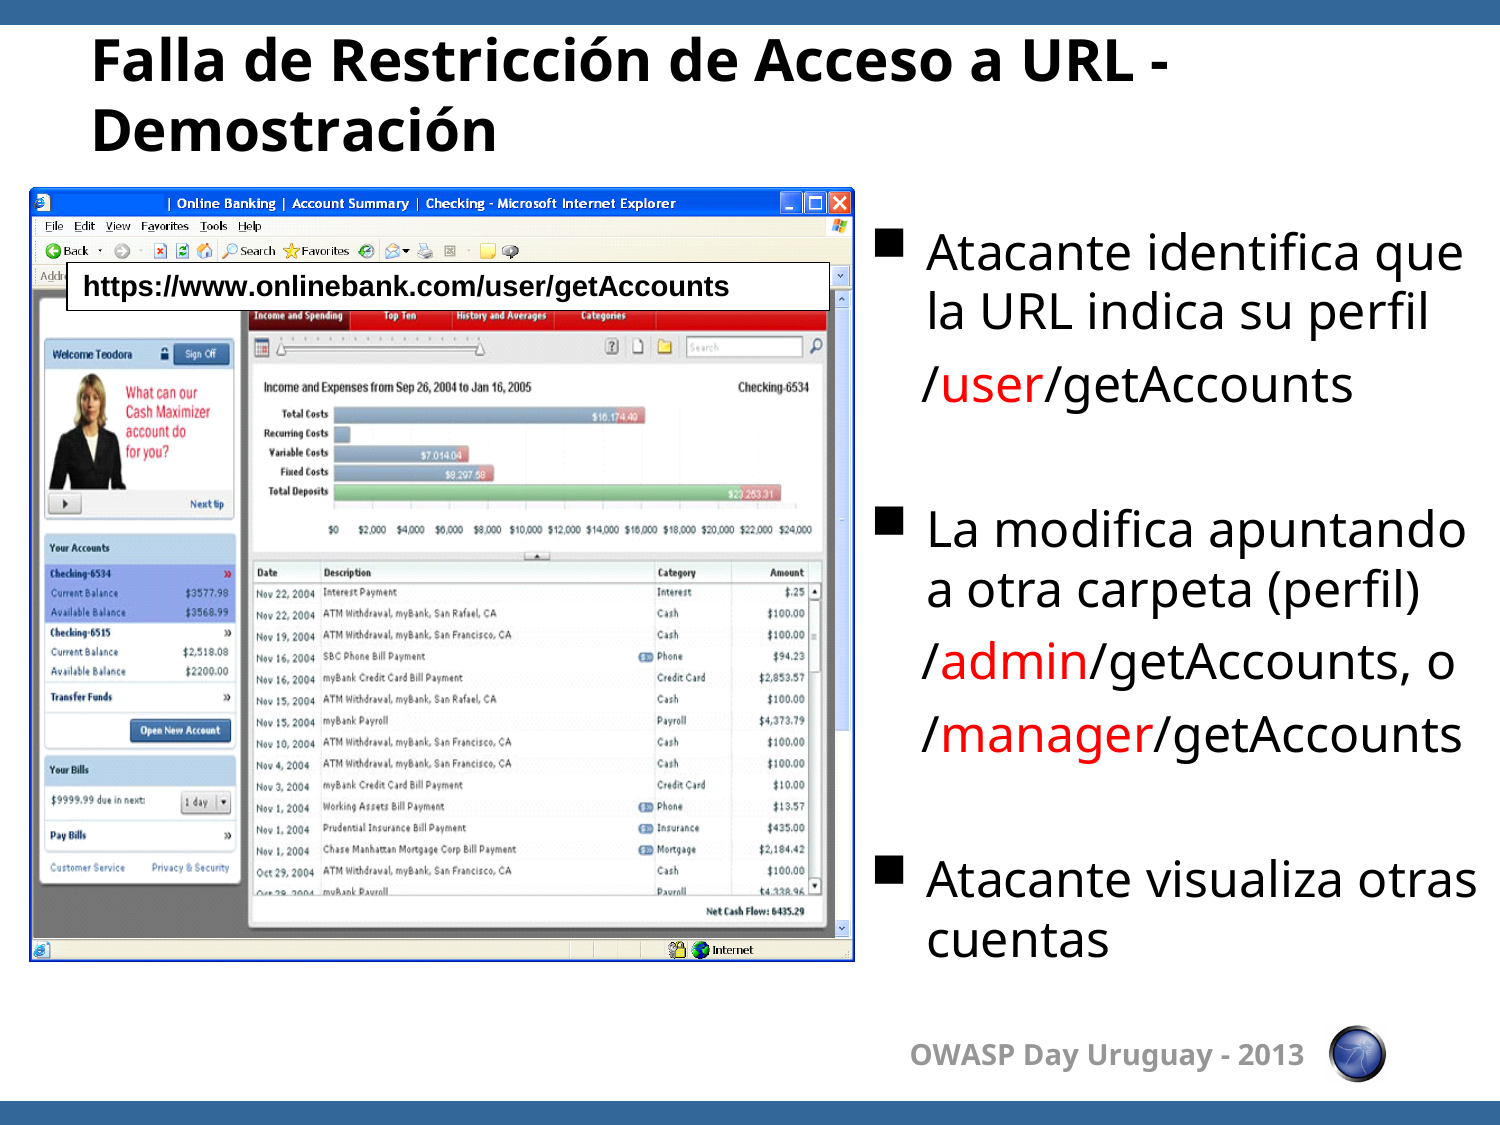

# Falla de Restricción de Acceso a URL - Demostración
Atacante identifica que la URL indica su perfil
 /user/getAccounts
La modifica apuntando a otra carpeta (perfil)
 /admin/getAccounts, o
 /manager/getAccounts
Atacante visualiza otras cuentas